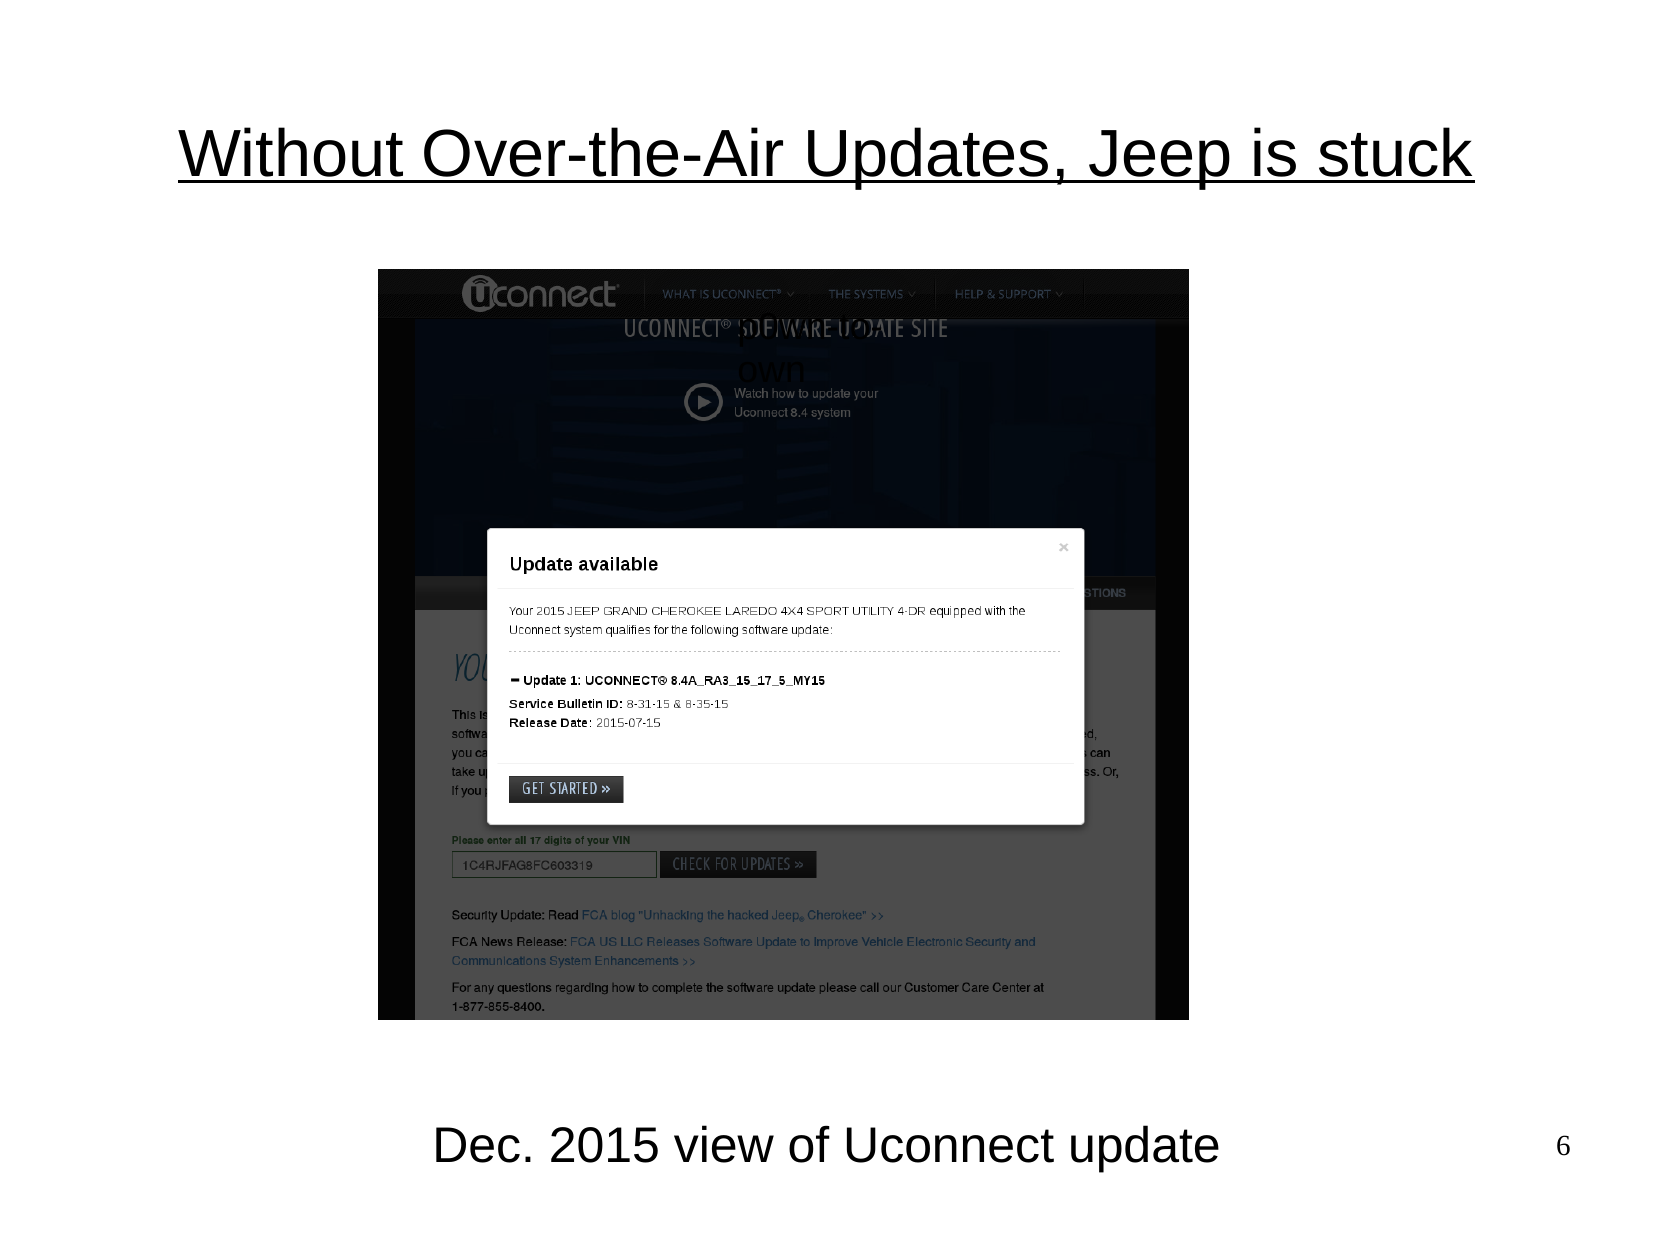

# Without Over-the-Air Updates, Jeep is stuck
p0wn-to-own
Dec. 2015 view of Uconnect update
6